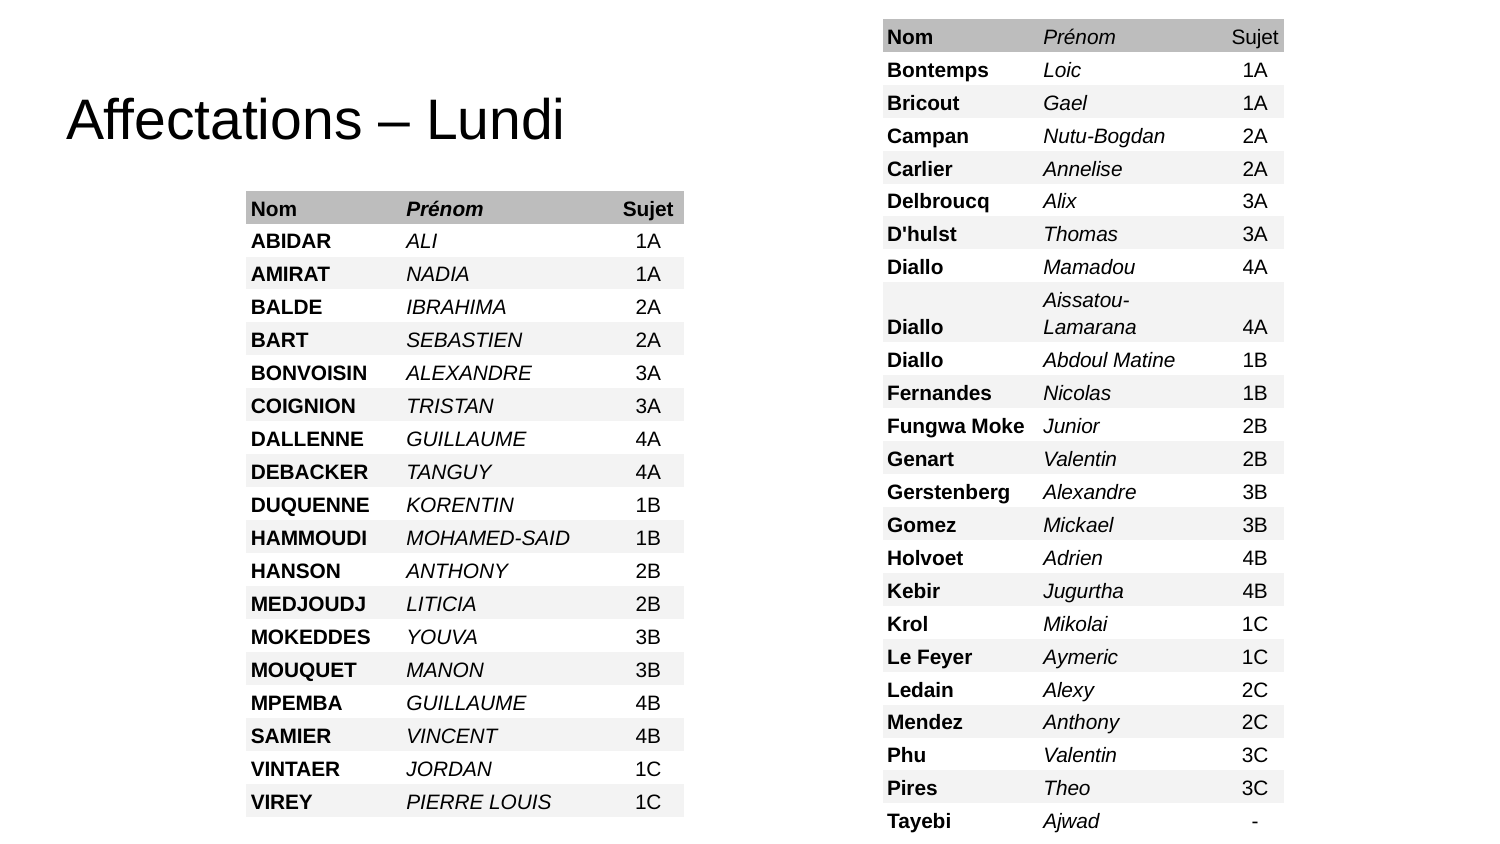

| Nom | Prénom | Sujet |
| --- | --- | --- |
| Bontemps | Loic | 1A |
| Bricout | Gael | 1A |
| Campan | Nutu-Bogdan | 2A |
| Carlier | Annelise | 2A |
| Delbroucq | Alix | 3A |
| D'hulst | Thomas | 3A |
| Diallo | Mamadou | 4A |
| Diallo | Aissatou-Lamarana | 4A |
| Diallo | Abdoul Matine | 1B |
| Fernandes | Nicolas | 1B |
| Fungwa Moke | Junior | 2B |
| Genart | Valentin | 2B |
| Gerstenberg | Alexandre | 3B |
| Gomez | Mickael | 3B |
| Holvoet | Adrien | 4B |
| Kebir | Jugurtha | 4B |
| Krol | Mikolai | 1C |
| Le Feyer | Aymeric | 1C |
| Ledain | Alexy | 2C |
| Mendez | Anthony | 2C |
| Phu | Valentin | 3C |
| Pires | Theo | 3C |
| Tayebi | Ajwad | - |
# Affectations – Lundi
| Nom | Prénom | Sujet |
| --- | --- | --- |
| ABIDAR | ALI | 1A |
| AMIRAT | NADIA | 1A |
| BALDE | IBRAHIMA | 2A |
| BART | SEBASTIEN | 2A |
| BONVOISIN | ALEXANDRE | 3A |
| COIGNION | TRISTAN | 3A |
| DALLENNE | GUILLAUME | 4A |
| DEBACKER | TANGUY | 4A |
| DUQUENNE | KORENTIN | 1B |
| HAMMOUDI | MOHAMED-SAID | 1B |
| HANSON | ANTHONY | 2B |
| MEDJOUDJ | LITICIA | 2B |
| MOKEDDES | YOUVA | 3B |
| MOUQUET | MANON | 3B |
| MPEMBA | GUILLAUME | 4B |
| SAMIER | VINCENT | 4B |
| VINTAER | JORDAN | 1C |
| VIREY | PIERRE LOUIS | 1C |